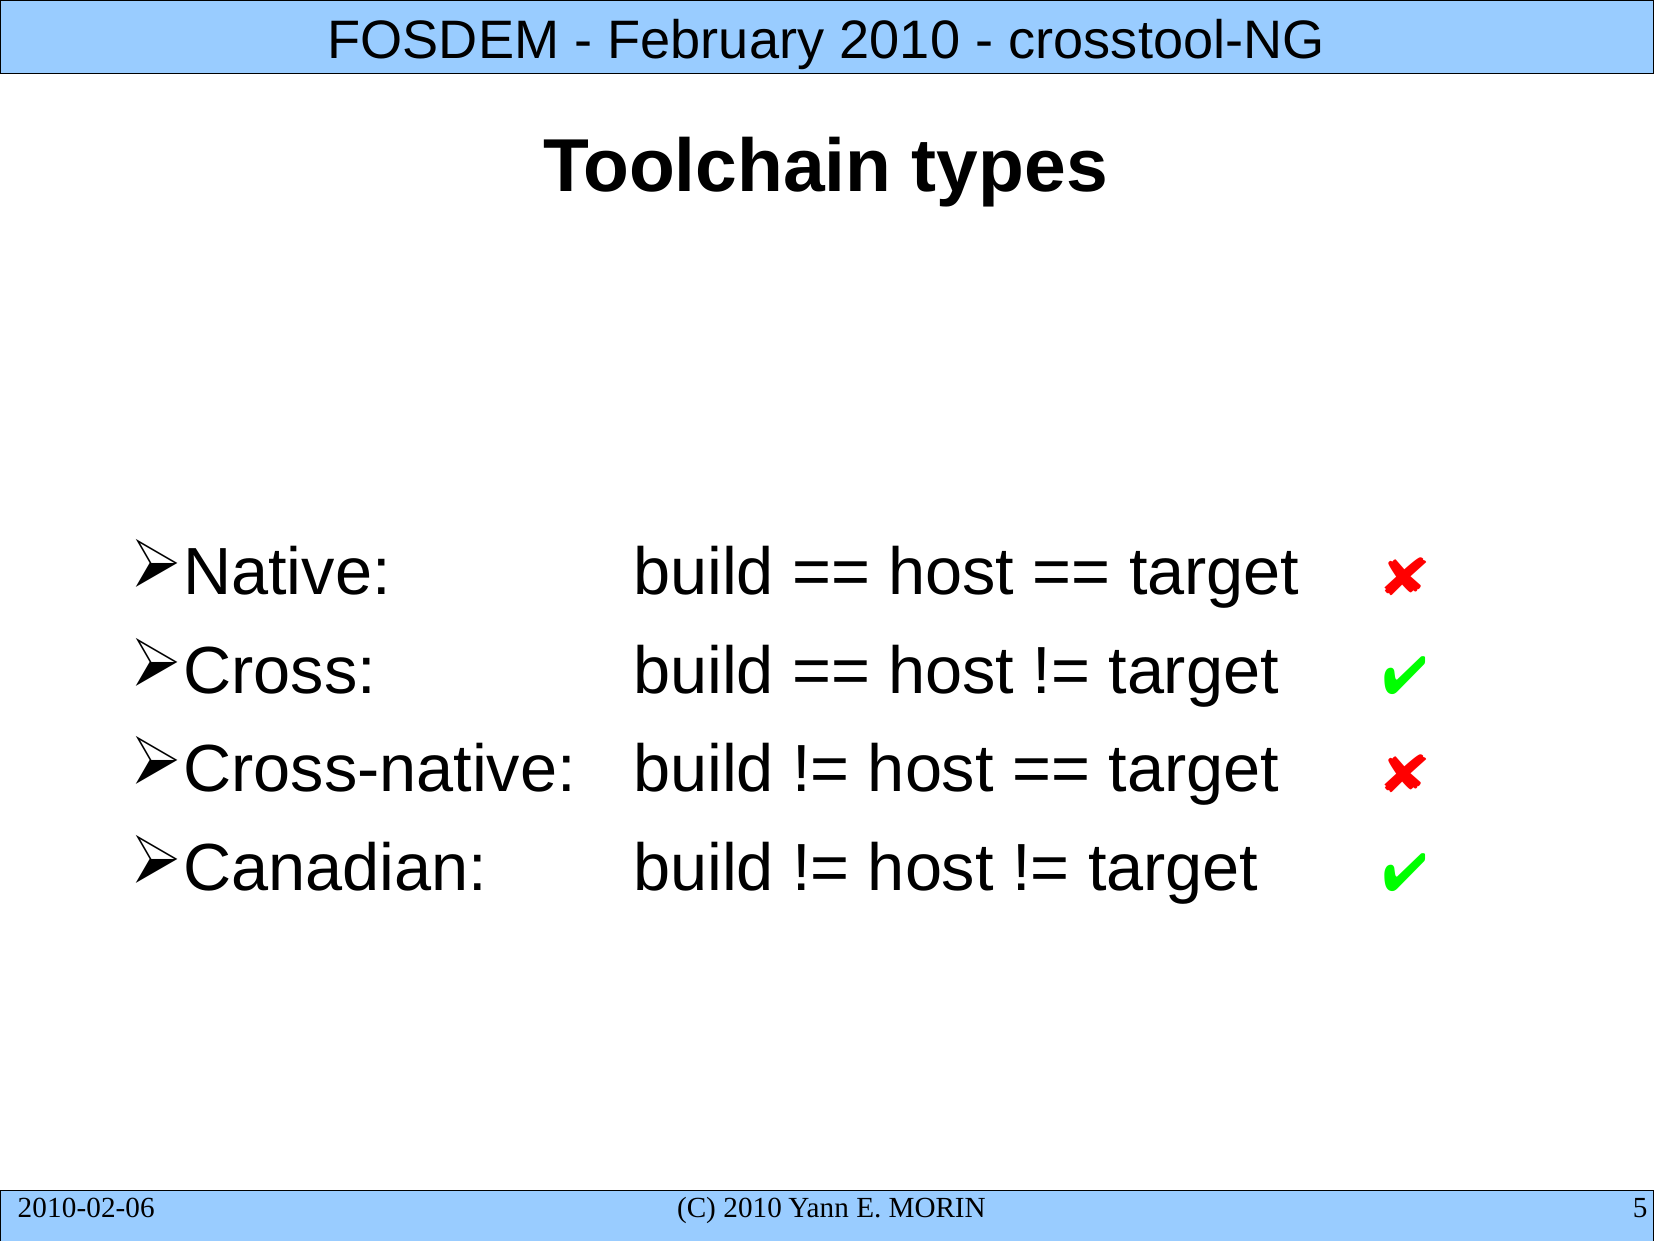

# FOSDEM - February 2010 - crosstool-NG
Toolchain types
Native: 			build == host == target		
Cross: 				build == host != target		
Cross-native: 	build != host == target		
Canadian: 		build != host != target		
2010-02-06
(C) 2010 Yann E. MORIN
5